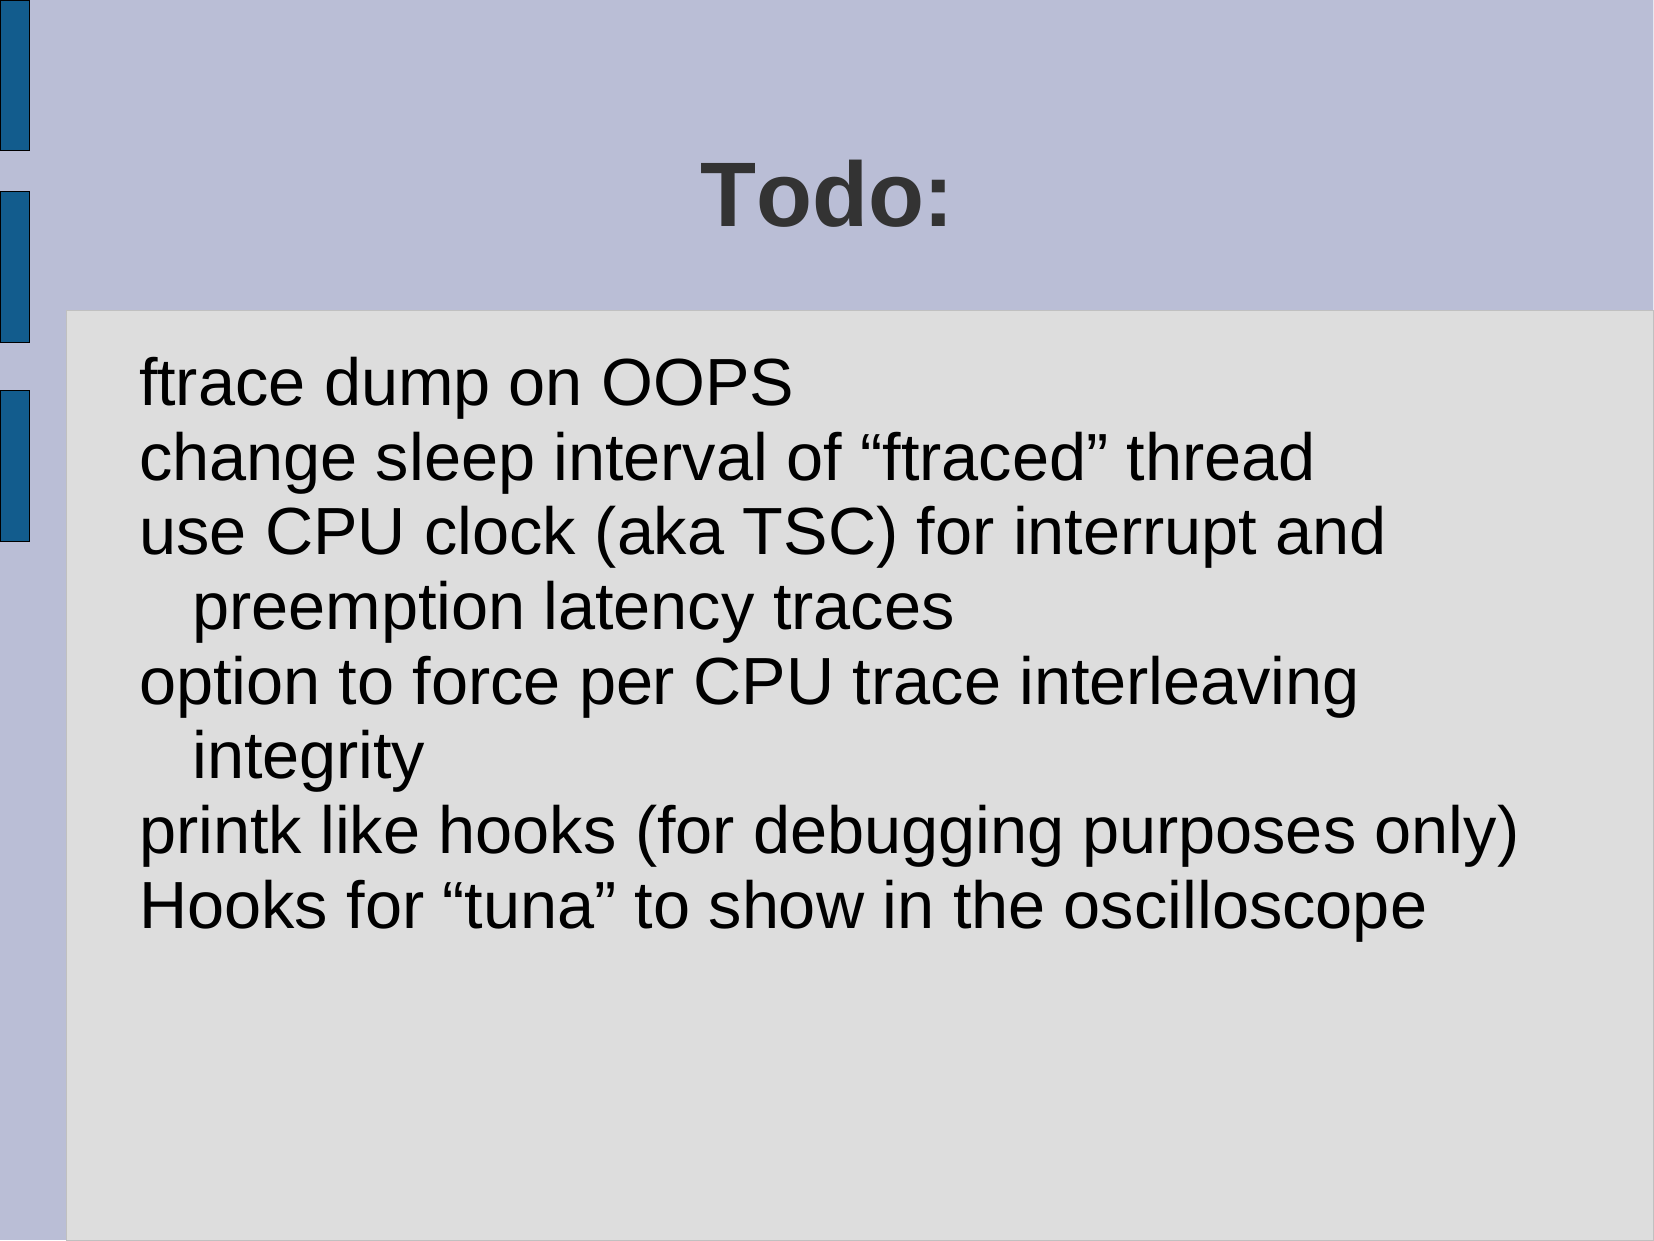

# Todo:
ftrace dump on OOPS
change sleep interval of “ftraced” thread
use CPU clock (aka TSC) for interrupt and preemption latency traces
option to force per CPU trace interleaving integrity
printk like hooks (for debugging purposes only)
Hooks for “tuna” to show in the oscilloscope